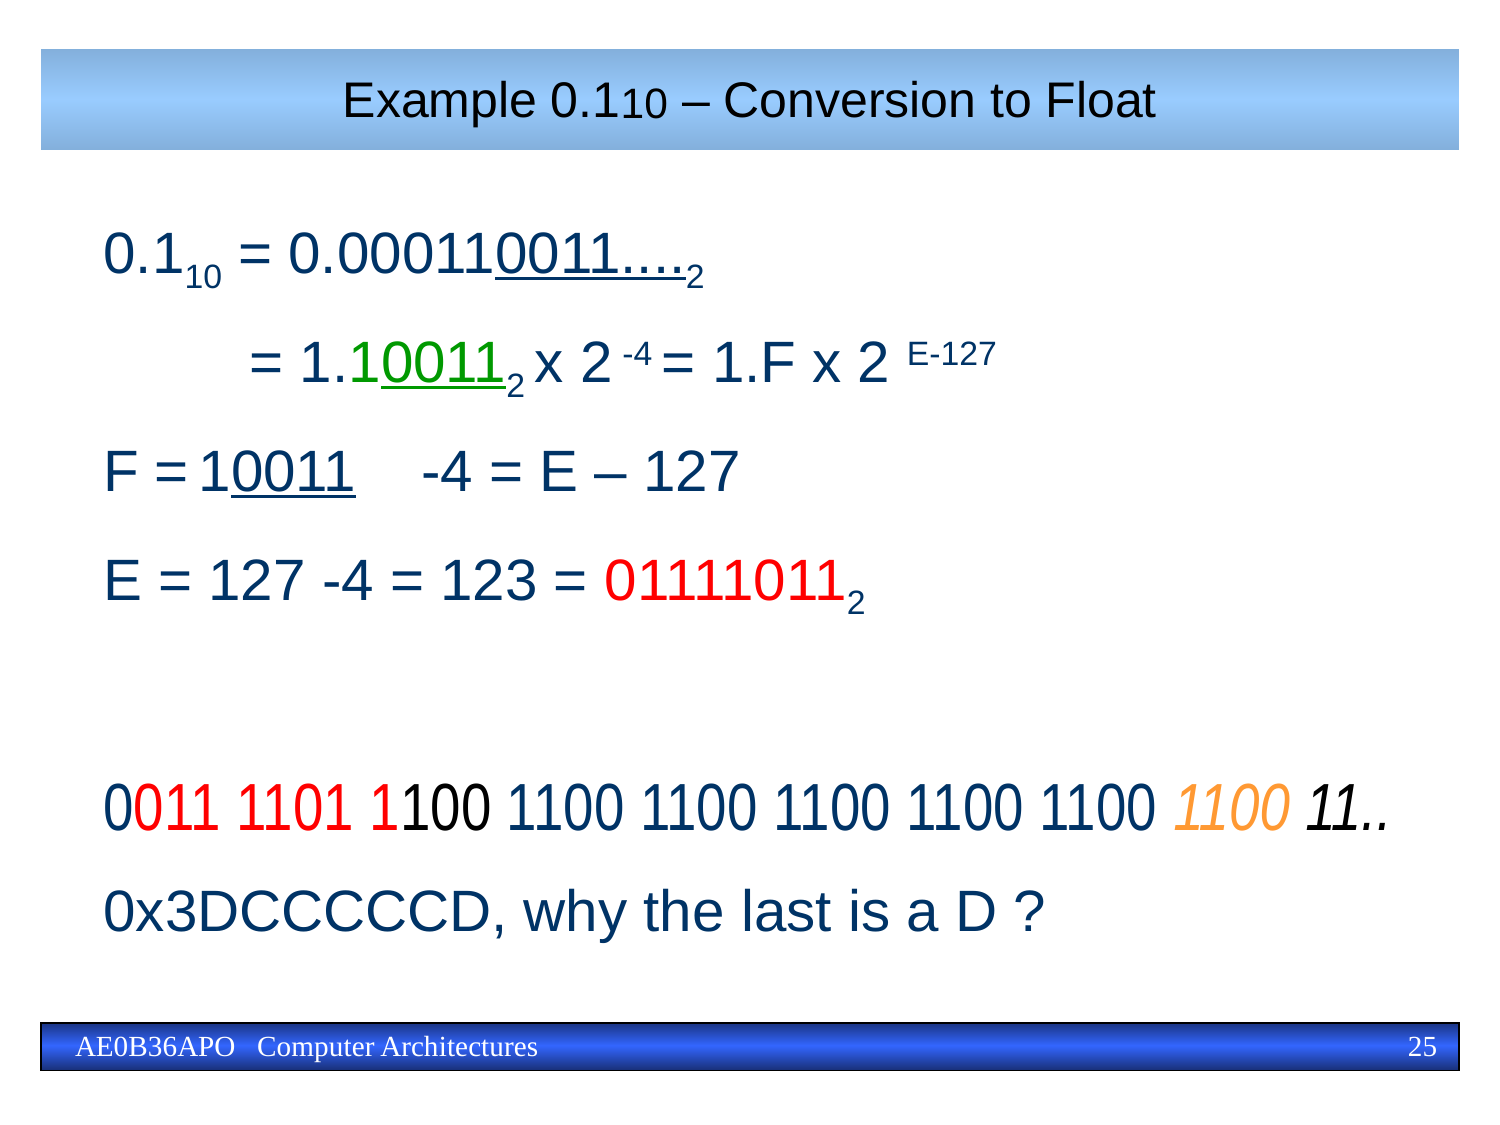

# Example 0.110 – Conversion to Float
0.110 = 0.000110011....2
 = 1.100112 x 2 -4 = 1.F x 2 E-127
F = 10011 -4 = E – 127
E = 127 -4 = 123 = 011110112
0011 1101 1100 1100 1100 1100 1100 1100 1100 11..
0x3DCCCCCD, why the last is a D ?
AE0B36APO Computer Architectures
25